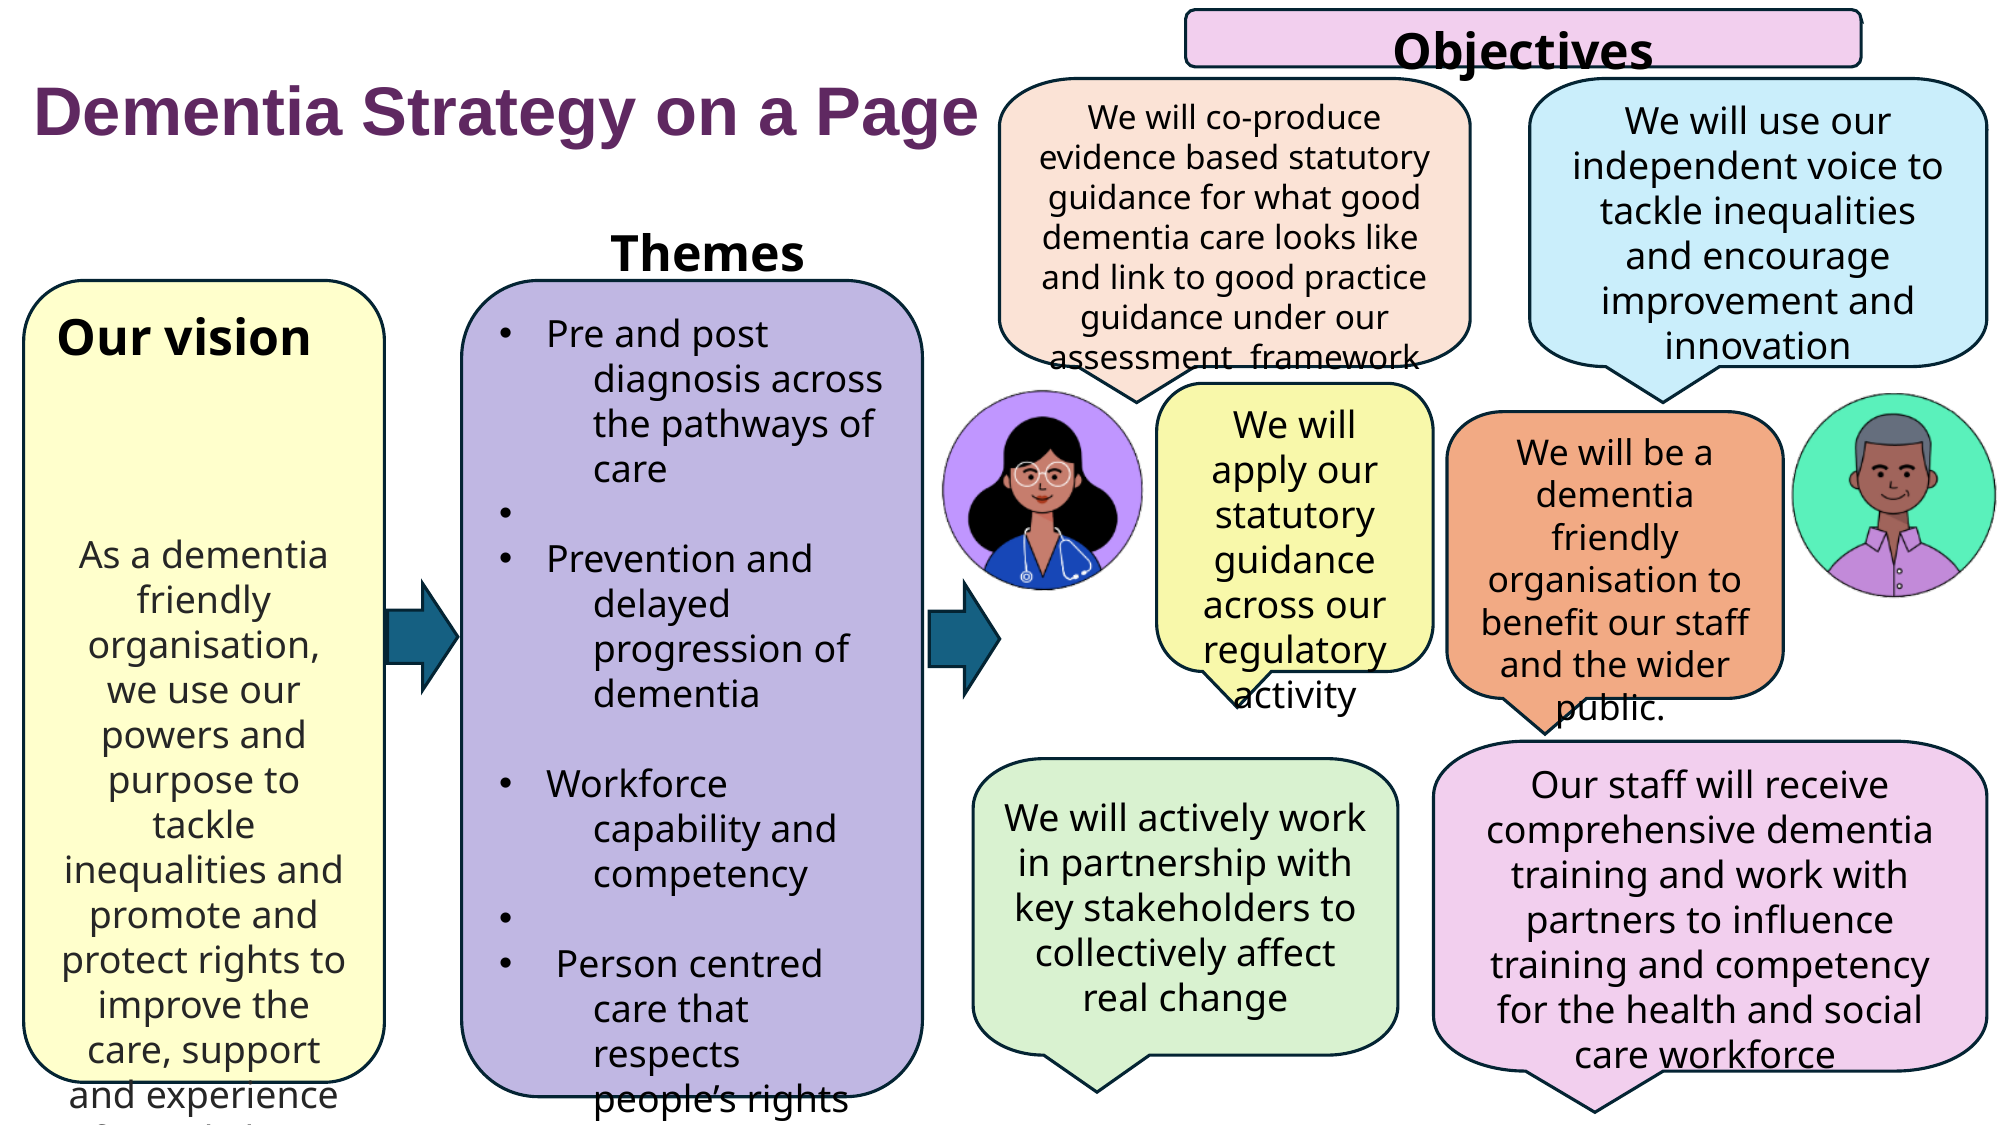

Objectives
Dementia Strategy on a Page
We will co-produce evidence based statutory guidance for what good dementia care looks like and link to good practice guidance under our assessment framework
We will use our independent voice to tackle inequalities and encourage improvement and innovation
Themes
Our vision
As a dementia friendly organisation, we use our powers and purpose to tackle inequalities and promote and protect rights to improve the care, support and experience of people living with dementia and their carers
Pre and post diagnosis across the pathways of care
Prevention and delayed progression of dementia
Workforce capability and competency
 Person centred care that respects people’s rights
Support for carers
We will apply our statutory guidance across our regulatory activity
We will be a dementia friendly organisation to benefit our staff and the wider public.
Our staff will receive comprehensive dementia training and work with partners to influence training and competency for the health and social care workforce
We will actively work in partnership with key stakeholders to collectively affect real change